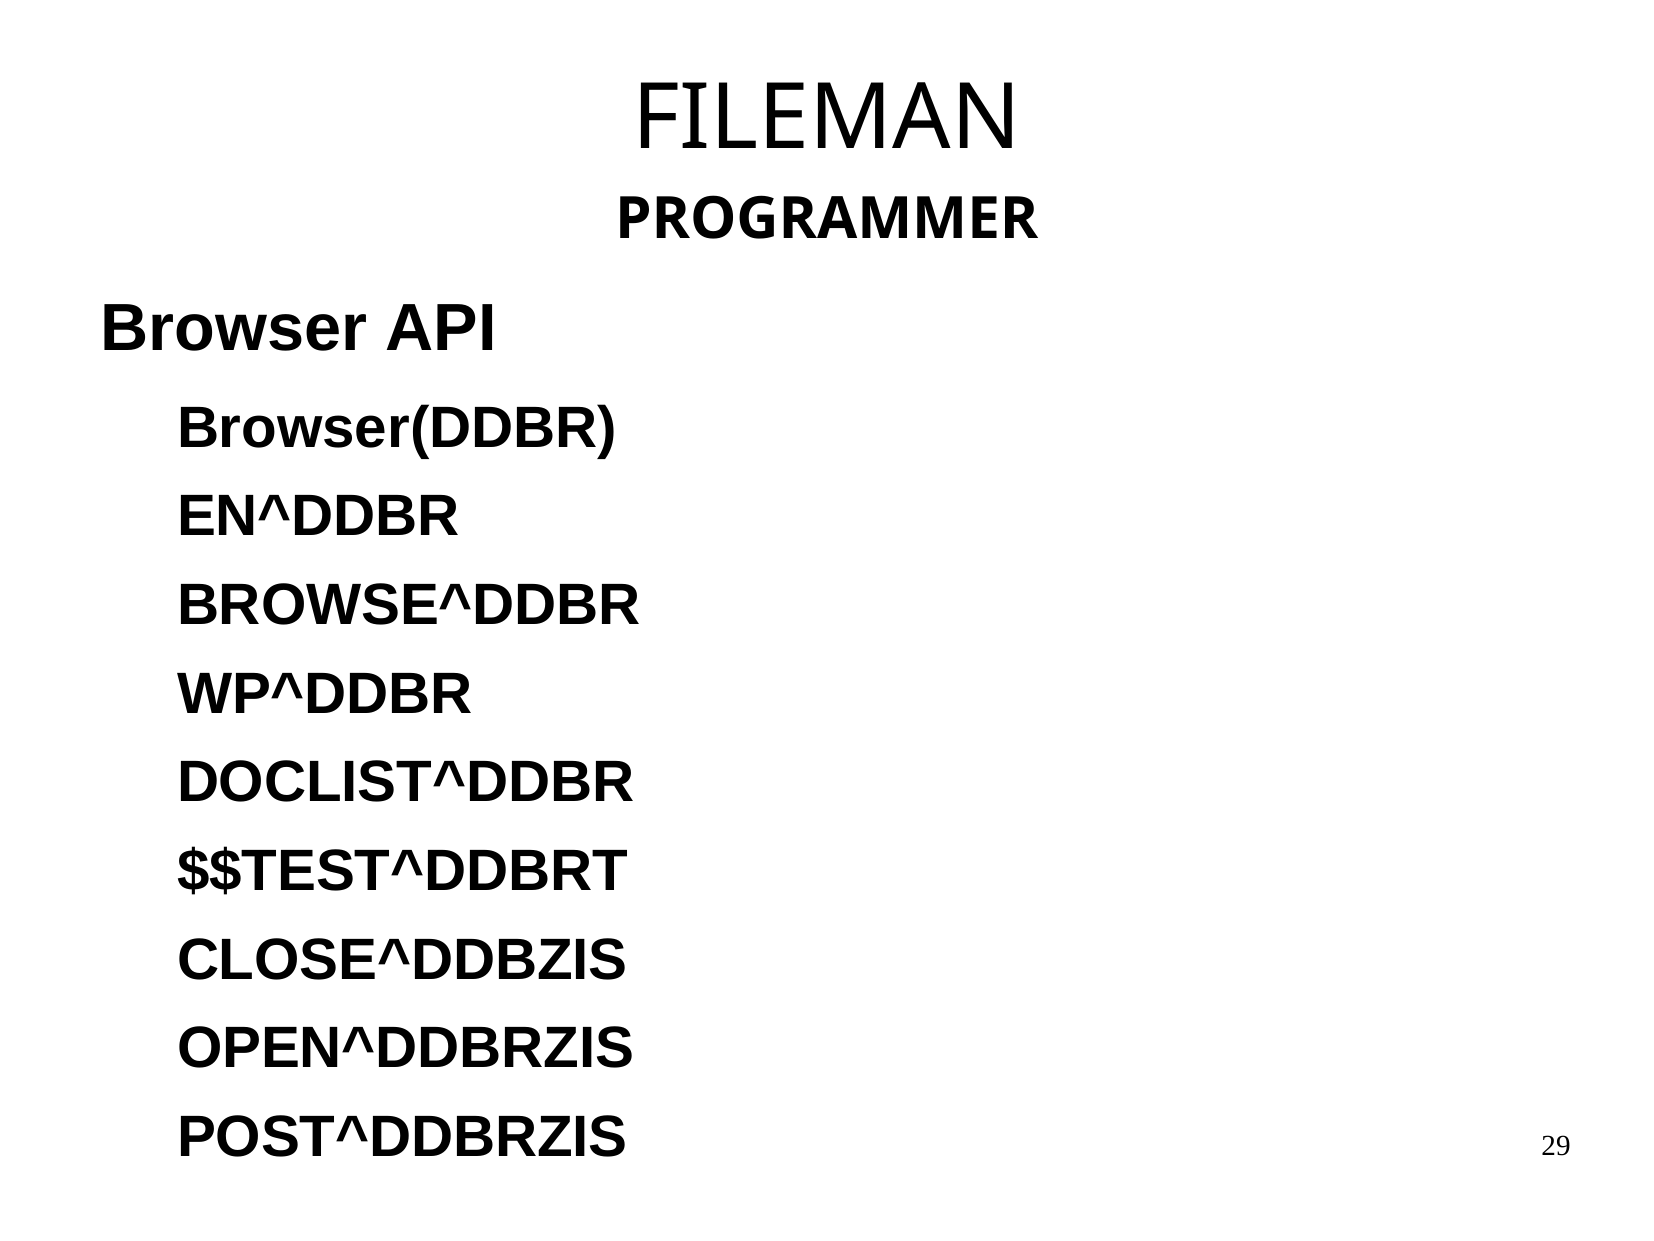

# FILEMAN PROGRAMMER
Browser API
Browser(DDBR)
EN^DDBR
BROWSE^DDBR
WP^DDBR
DOCLIST^DDBR
$$TEST^DDBRT
CLOSE^DDBZIS
OPEN^DDBRZIS
POST^DDBRZIS
29